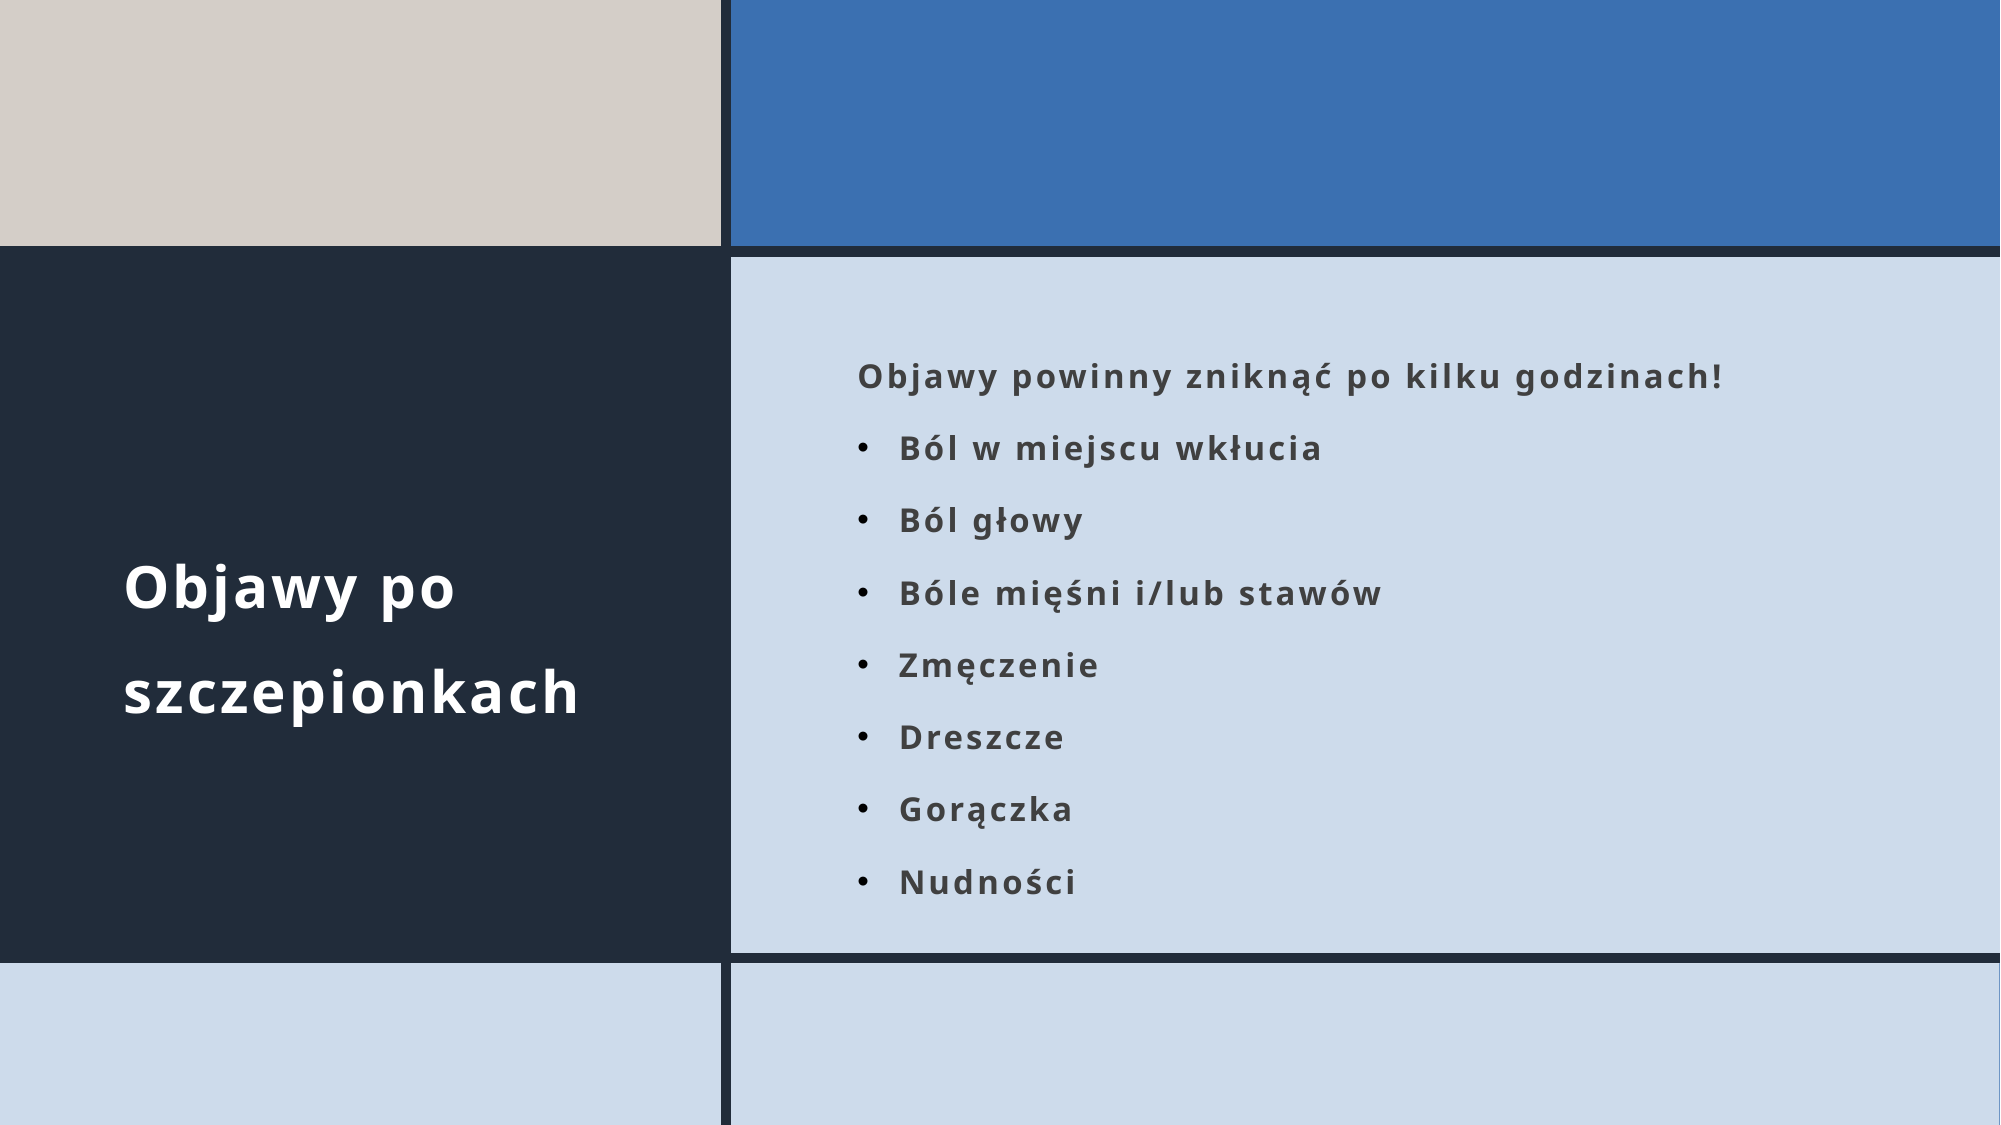

# Objawy po szczepionkach
Objawy powinny zniknąć po kilku godzinach!
Ból w miejscu wkłucia
Ból głowy
Bóle mięśni i/lub stawów
Zmęczenie
Dreszcze
Gorączka
Nudności